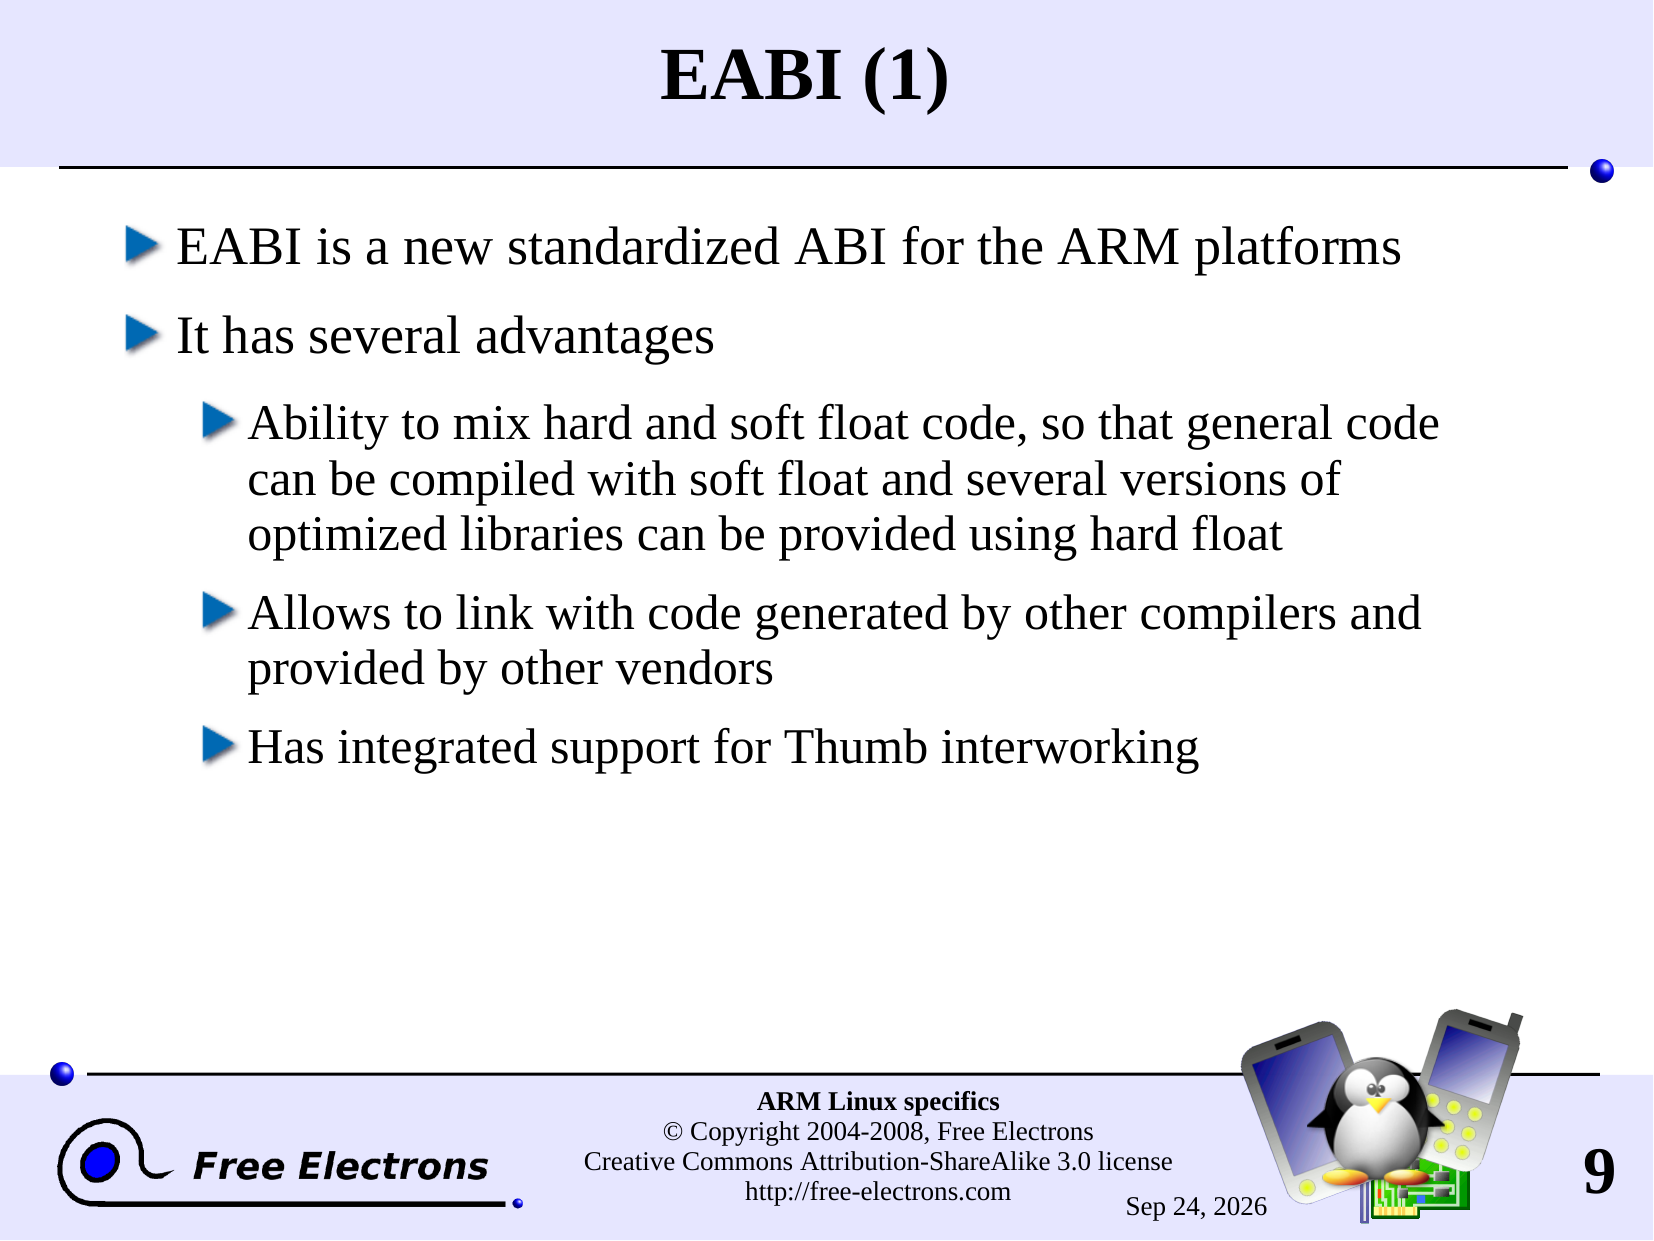

# EABI (1)
EABI is a new standardized ABI for the ARM platforms
It has several advantages
Ability to mix hard and soft float code, so that general code can be compiled with soft float and several versions of optimized libraries can be provided using hard float
Allows to link with code generated by other compilers and provided by other vendors
Has integrated support for Thumb interworking